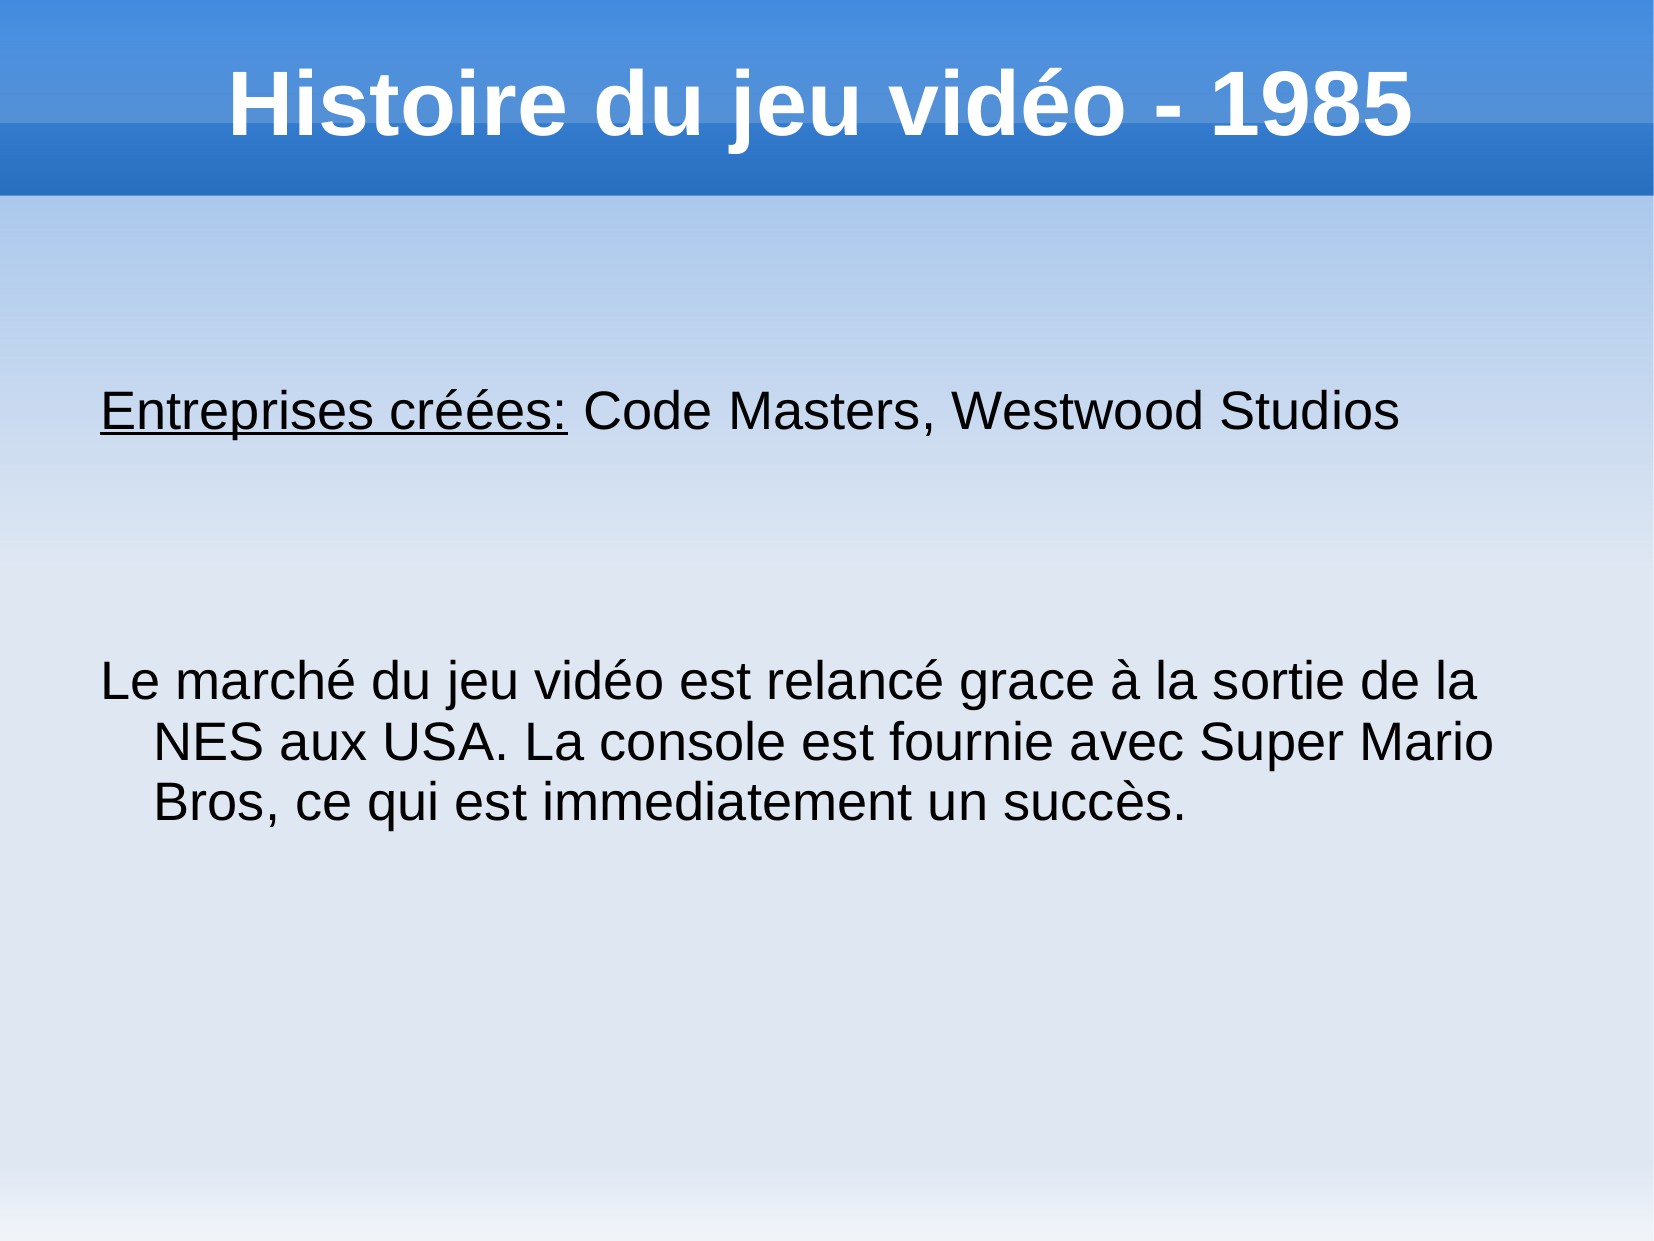

# Histoire du jeu vidéo - 1985
Entreprises créées: Code Masters, Westwood Studios
Le marché du jeu vidéo est relancé grace à la sortie de la NES aux USA. La console est fournie avec Super Mario Bros, ce qui est immediatement un succès.